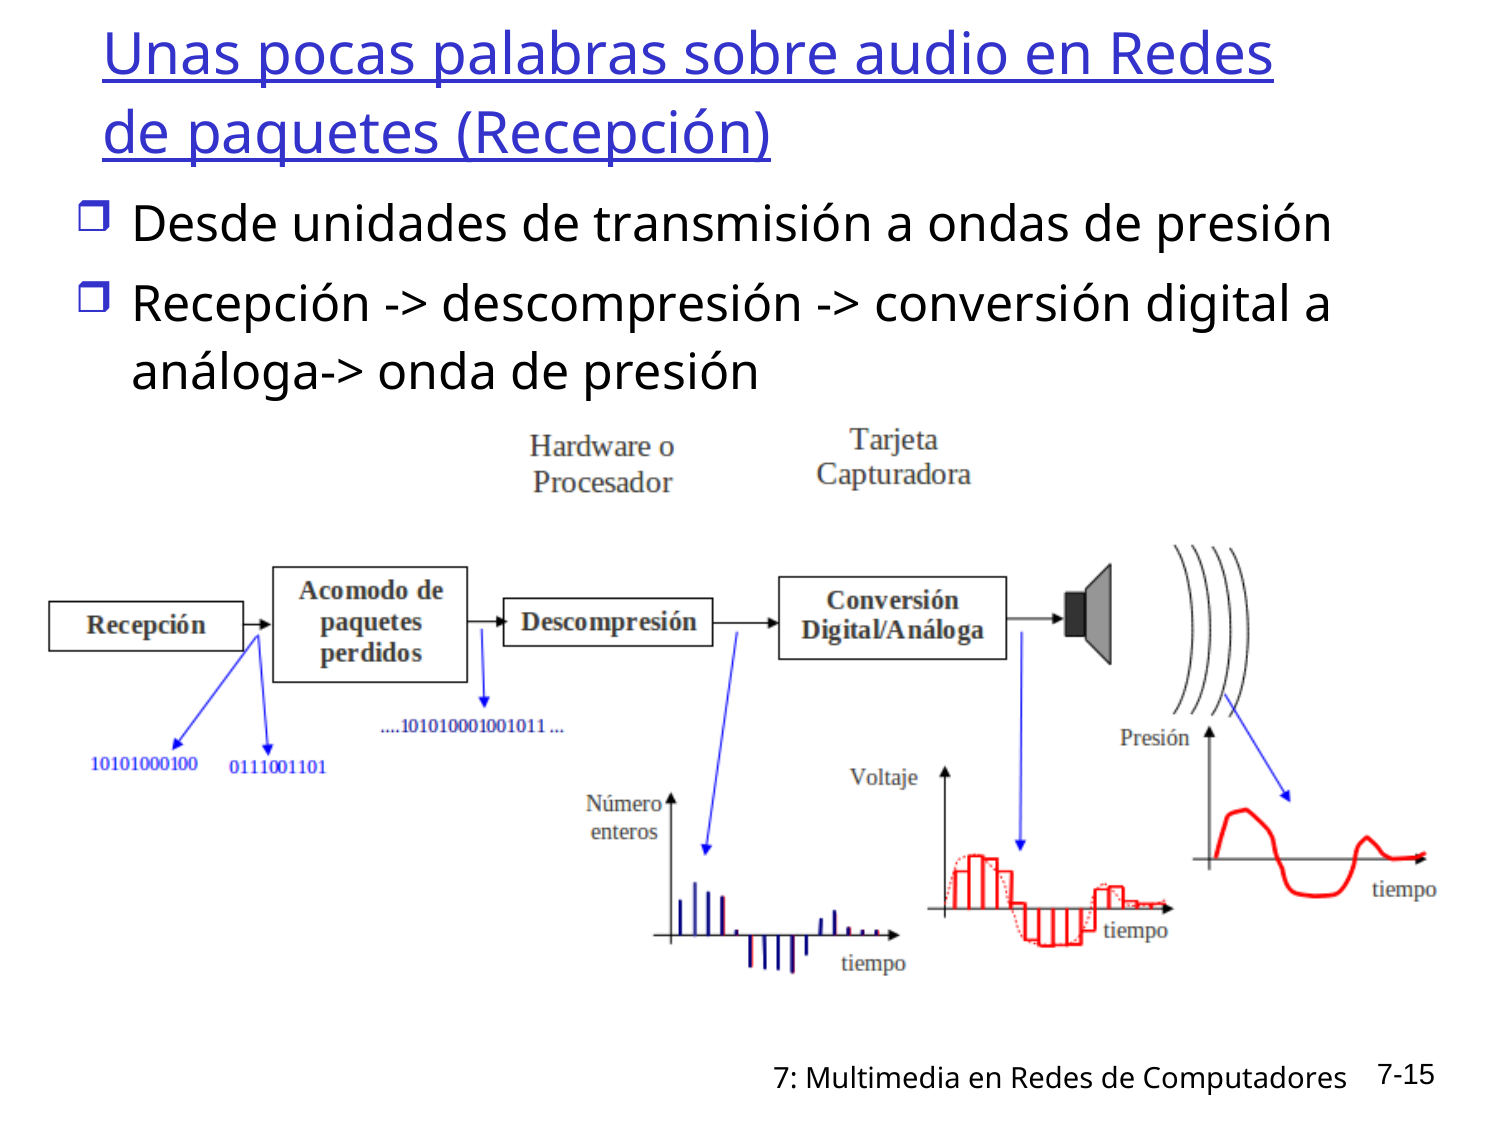

# Unas pocas palabras sobre audio en Redes de paquetes (Recepción)
Desde unidades de transmisión a ondas de presión
Recepción -> descompresión -> conversión digital a análoga-> onda de presión
15